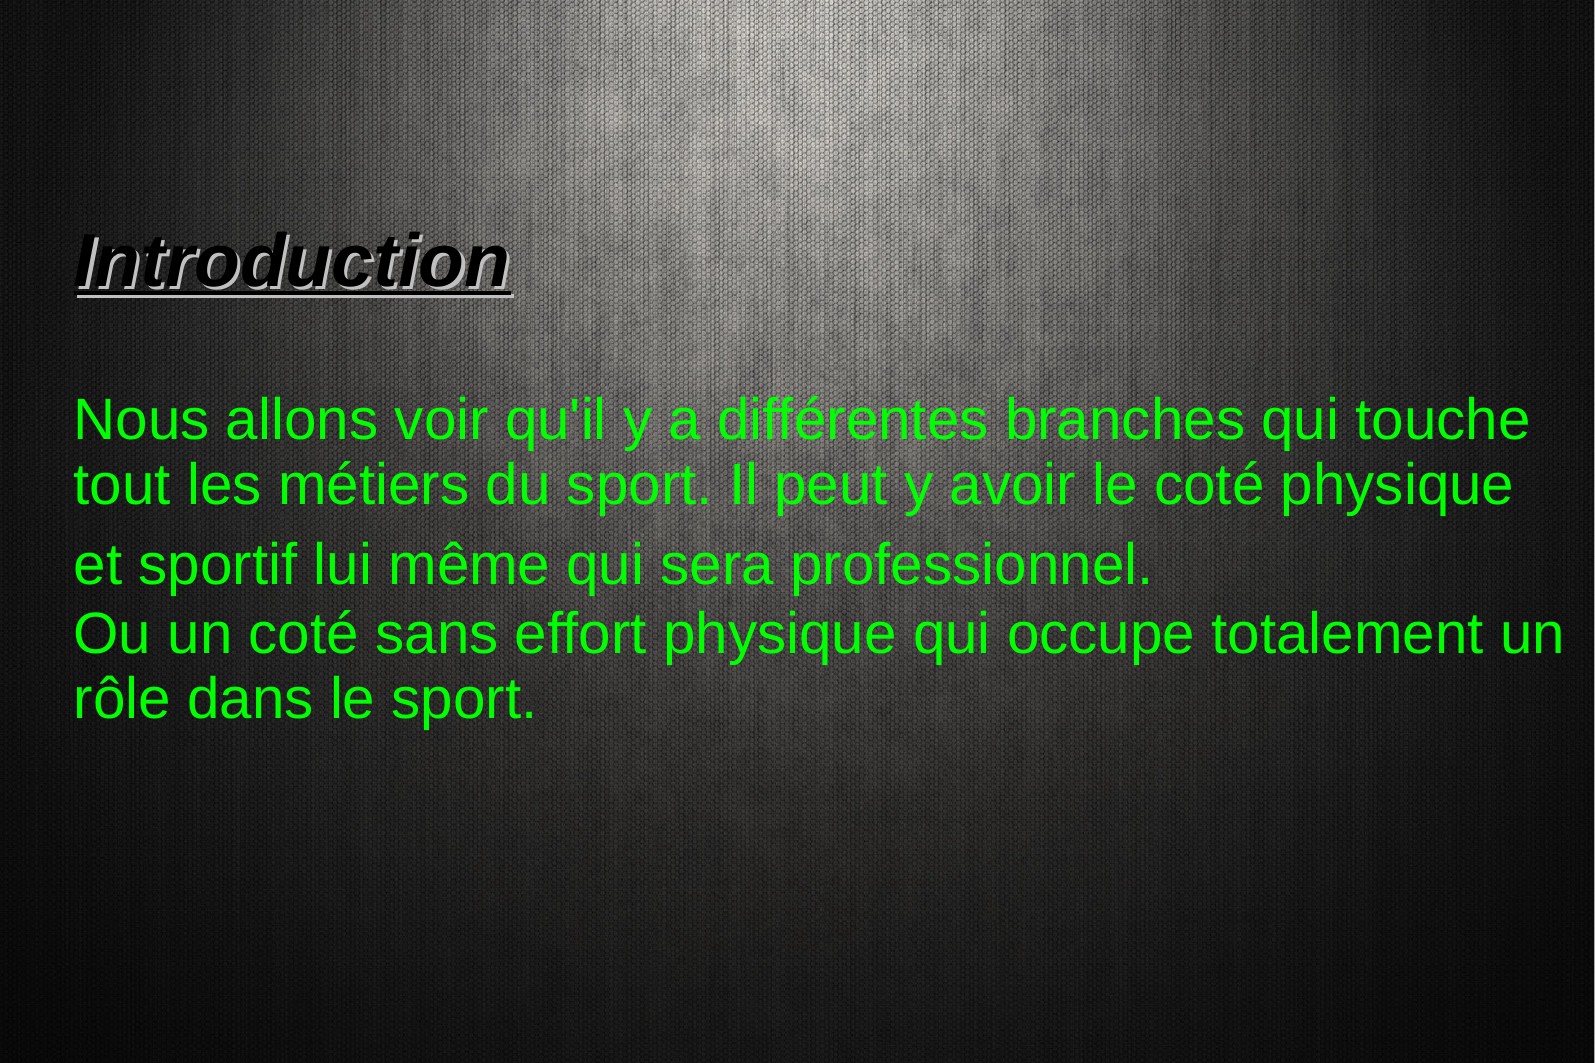

Introduction
Nous allons voir qu'il y a différentes branches qui touche tout les métiers du sport. Il peut y avoir le coté physique et sportif lui même qui sera professionnel.
Ou un coté sans effort physique qui occupe totalement un rôle dans le sport.